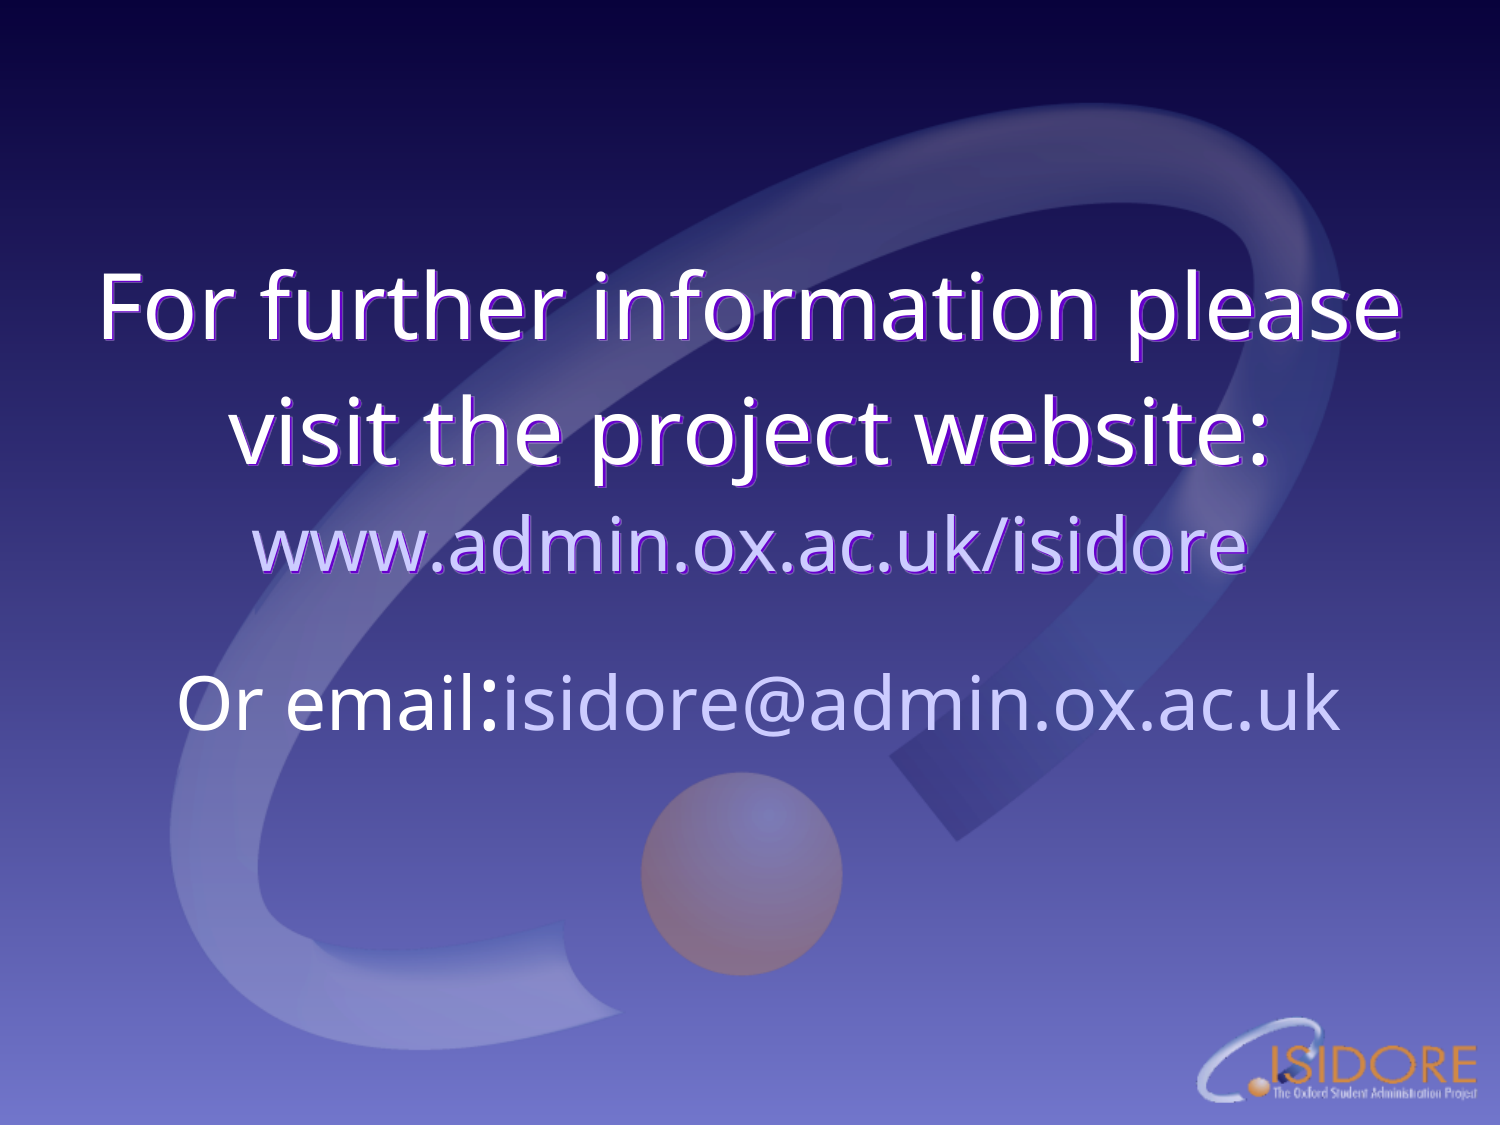

# For further information please visit the project website: www.admin.ox.ac.uk/isidore
Or email:isidore@admin.ox.ac.uk